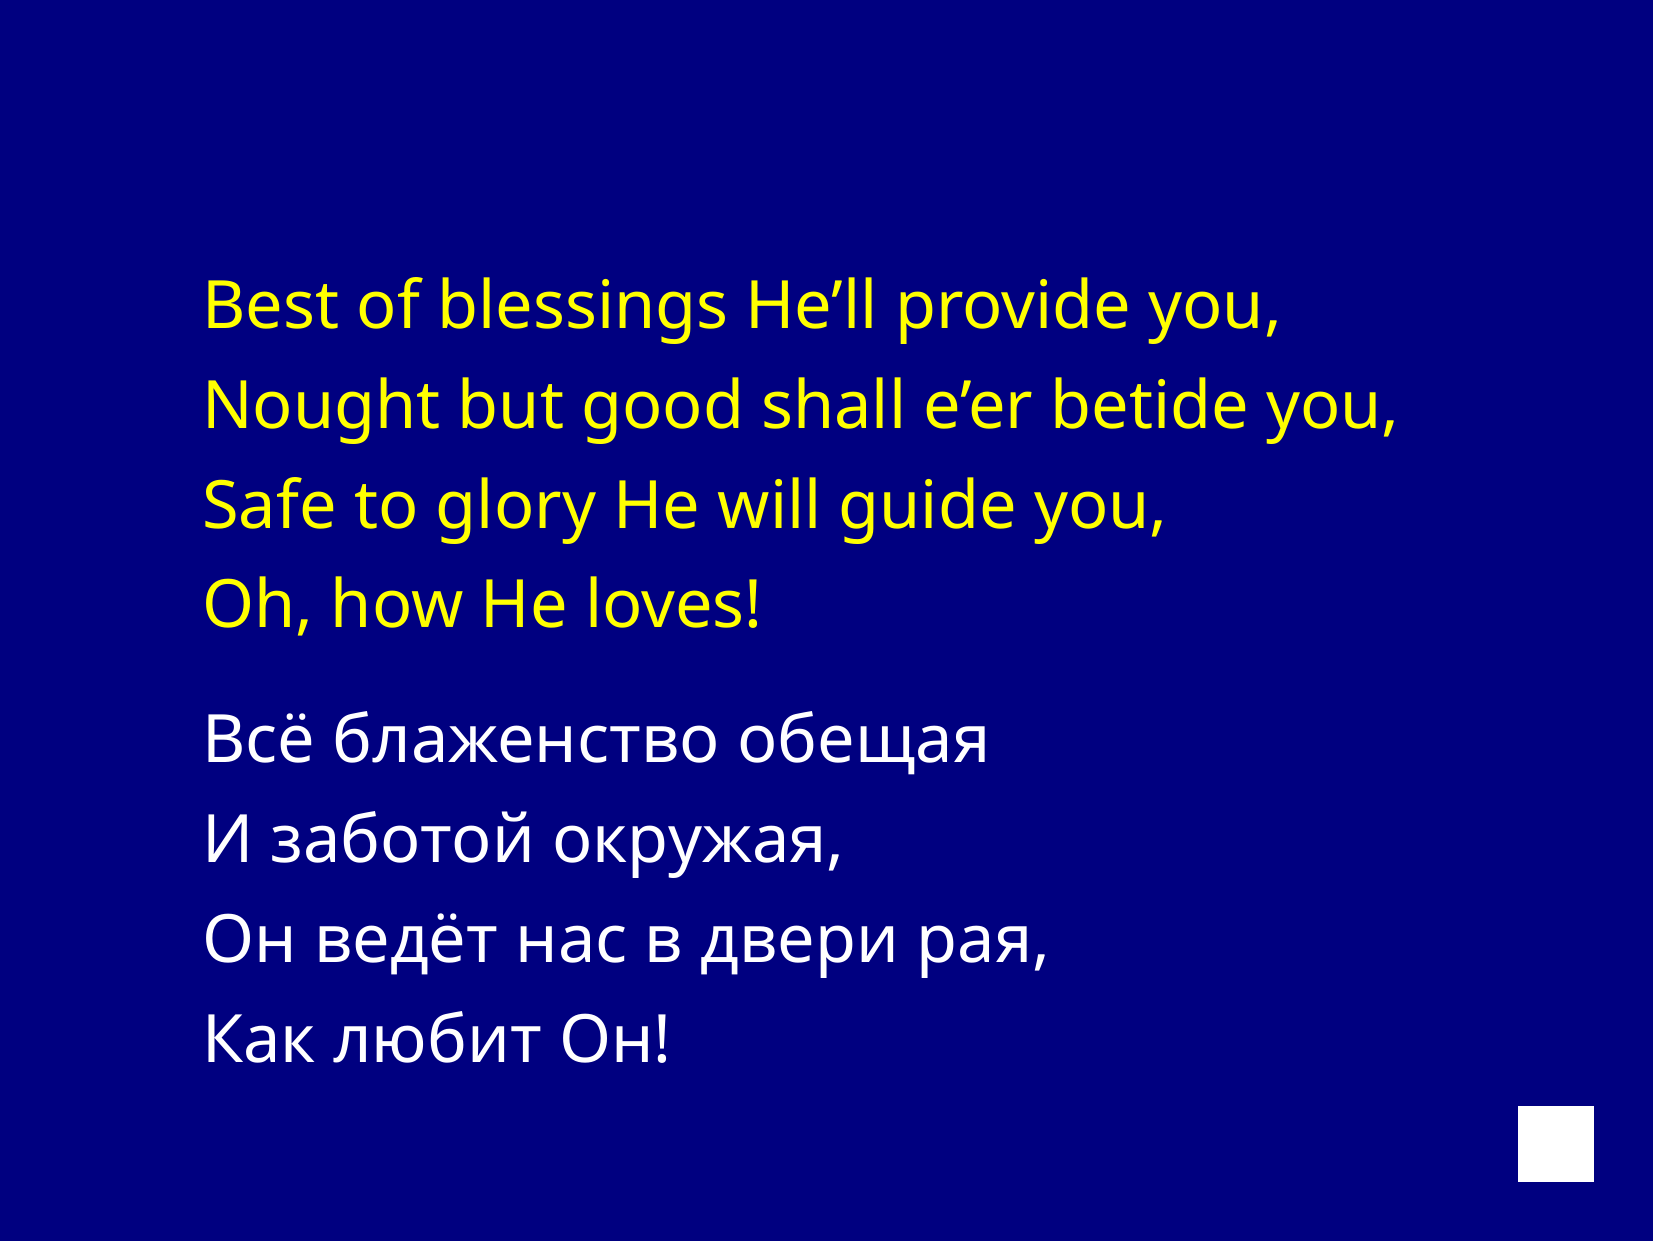

Best of blessings He’ll provide you,
	Nought but good shall e’er betide you,
	Safe to glory He will guide you,
	Oh, how He loves!
	Всё блаженство обещая
	И заботой окружая,
	Он ведёт нас в двери рая,
	Как любит Он!